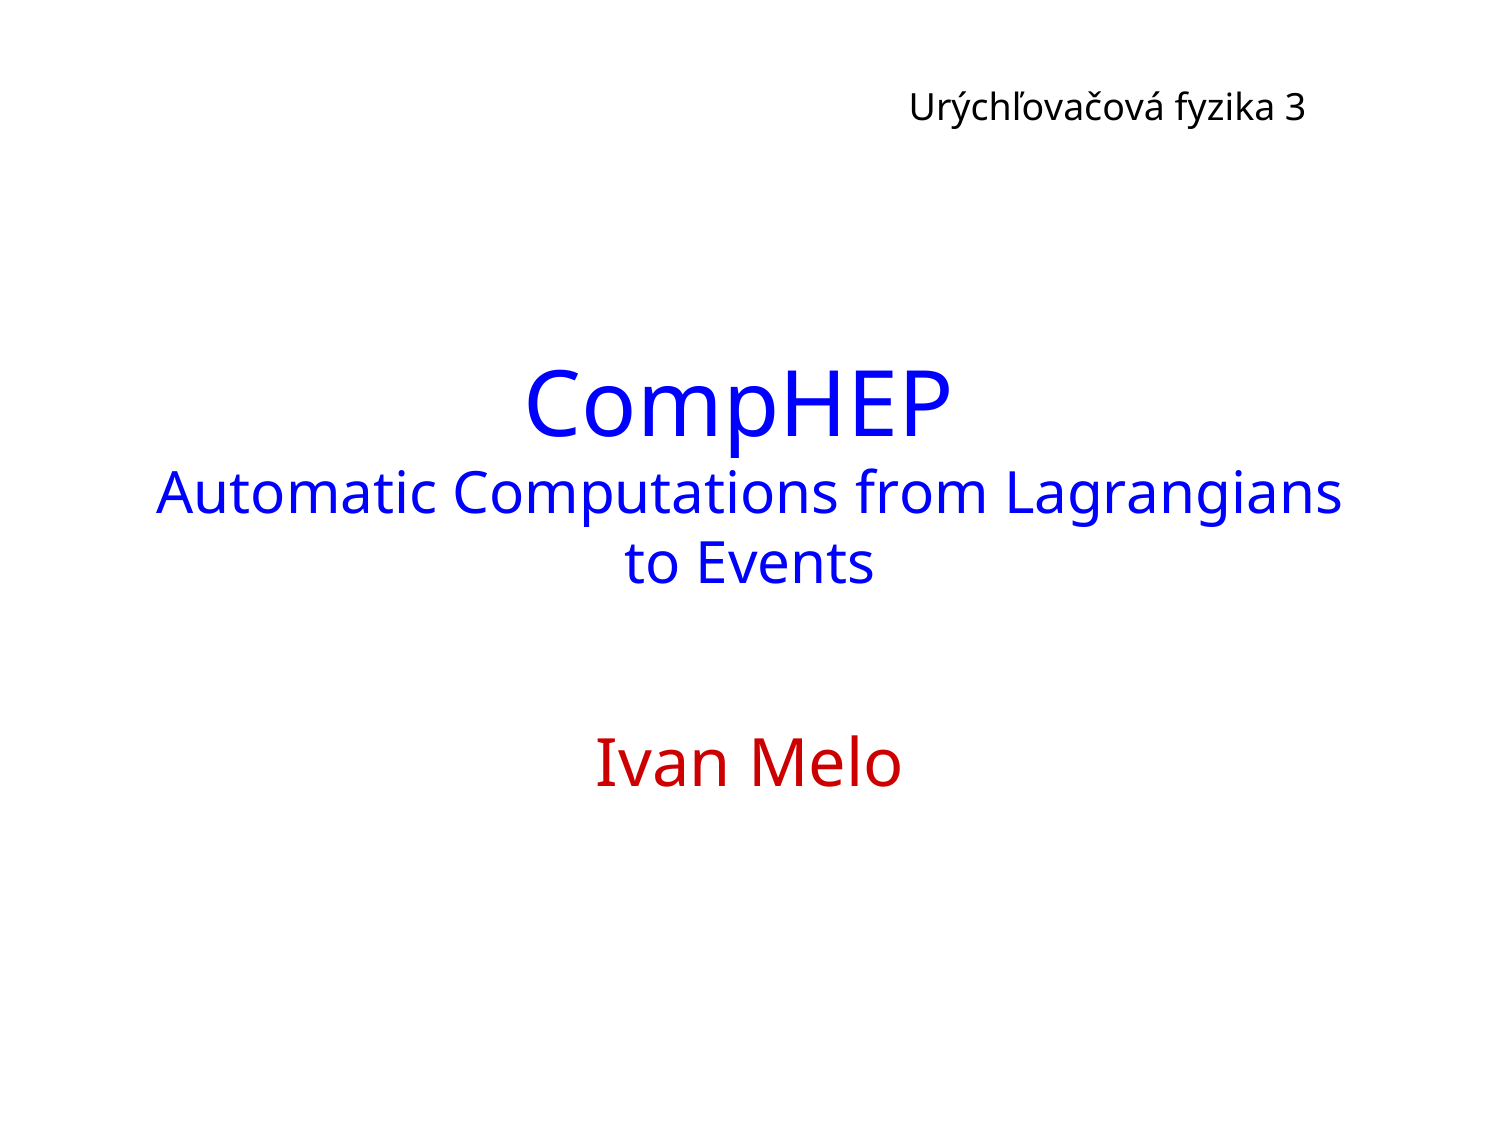

Urýchľovačová fyzika 3
# CompHEP Automatic Computations from Lagrangians to Events
Ivan Melo